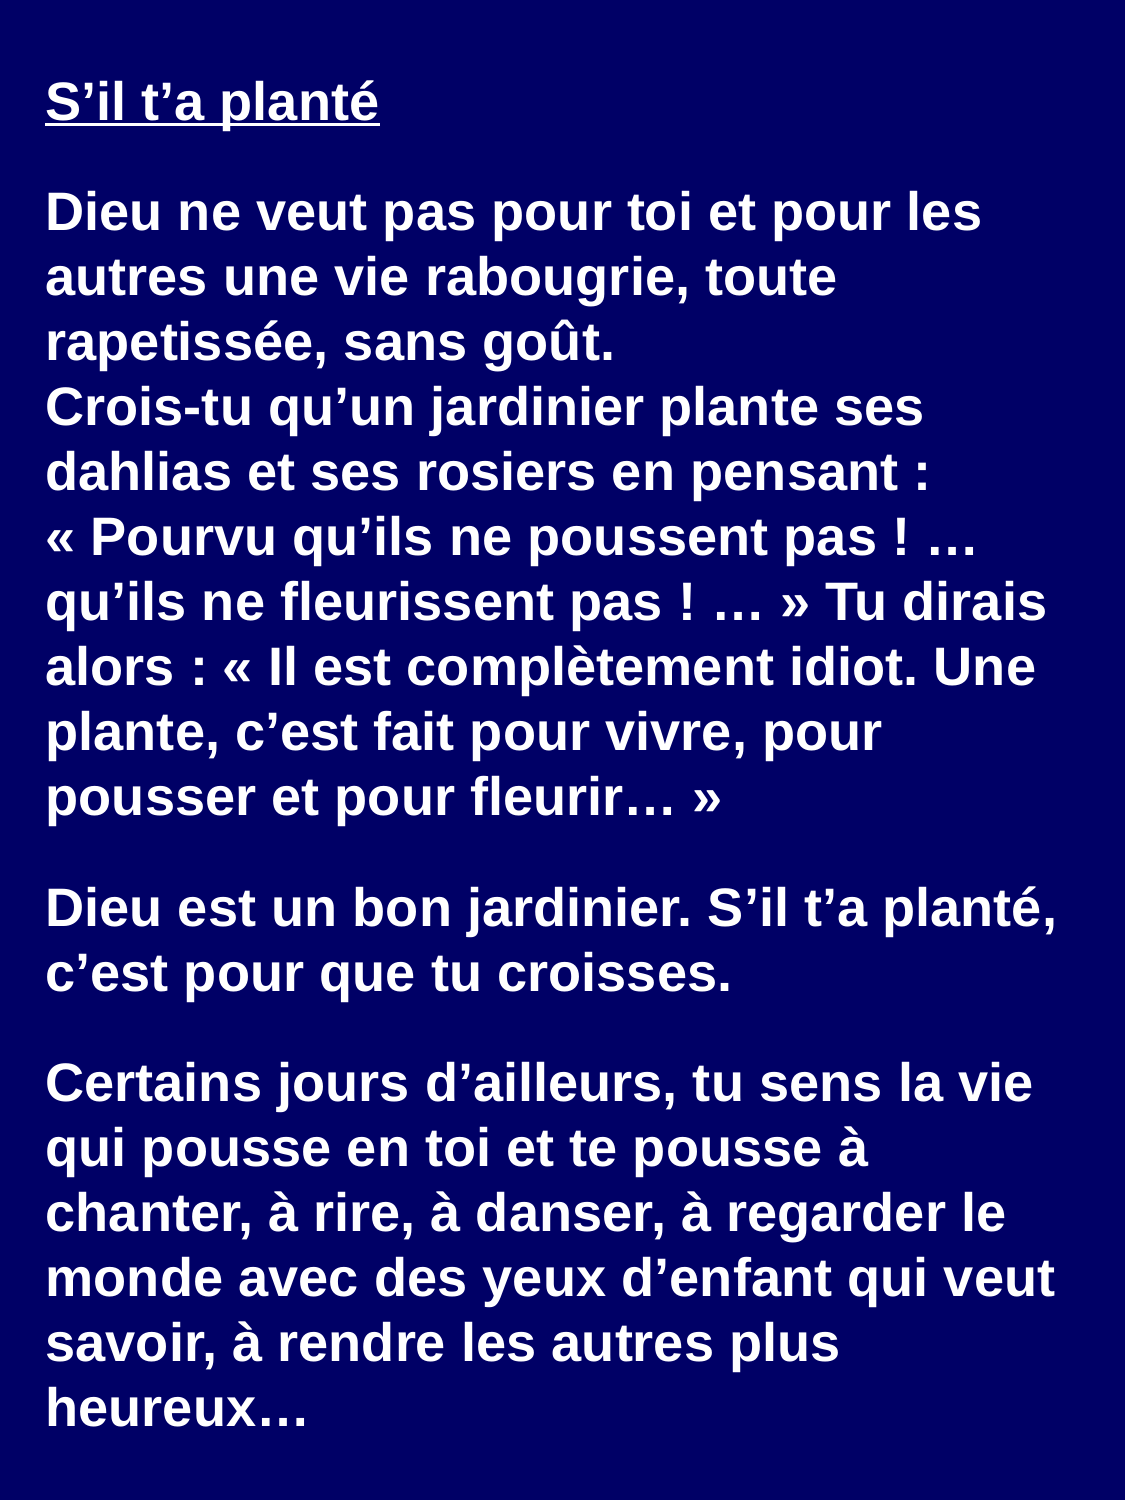

S’il t’a planté
Dieu ne veut pas pour toi et pour les autres une vie rabougrie, toute rapetissée, sans goût.
Crois-tu qu’un jardinier plante ses dahlias et ses rosiers en pensant :
« Pourvu qu’ils ne poussent pas ! … qu’ils ne fleurissent pas ! … » Tu dirais alors : « Il est complètement idiot. Une plante, c’est fait pour vivre, pour pousser et pour fleurir… »
Dieu est un bon jardinier. S’il t’a planté, c’est pour que tu croisses.
Certains jours d’ailleurs, tu sens la vie qui pousse en toi et te pousse à chanter, à rire, à danser, à regarder le monde avec des yeux d’enfant qui veut savoir, à rendre les autres plus heureux…